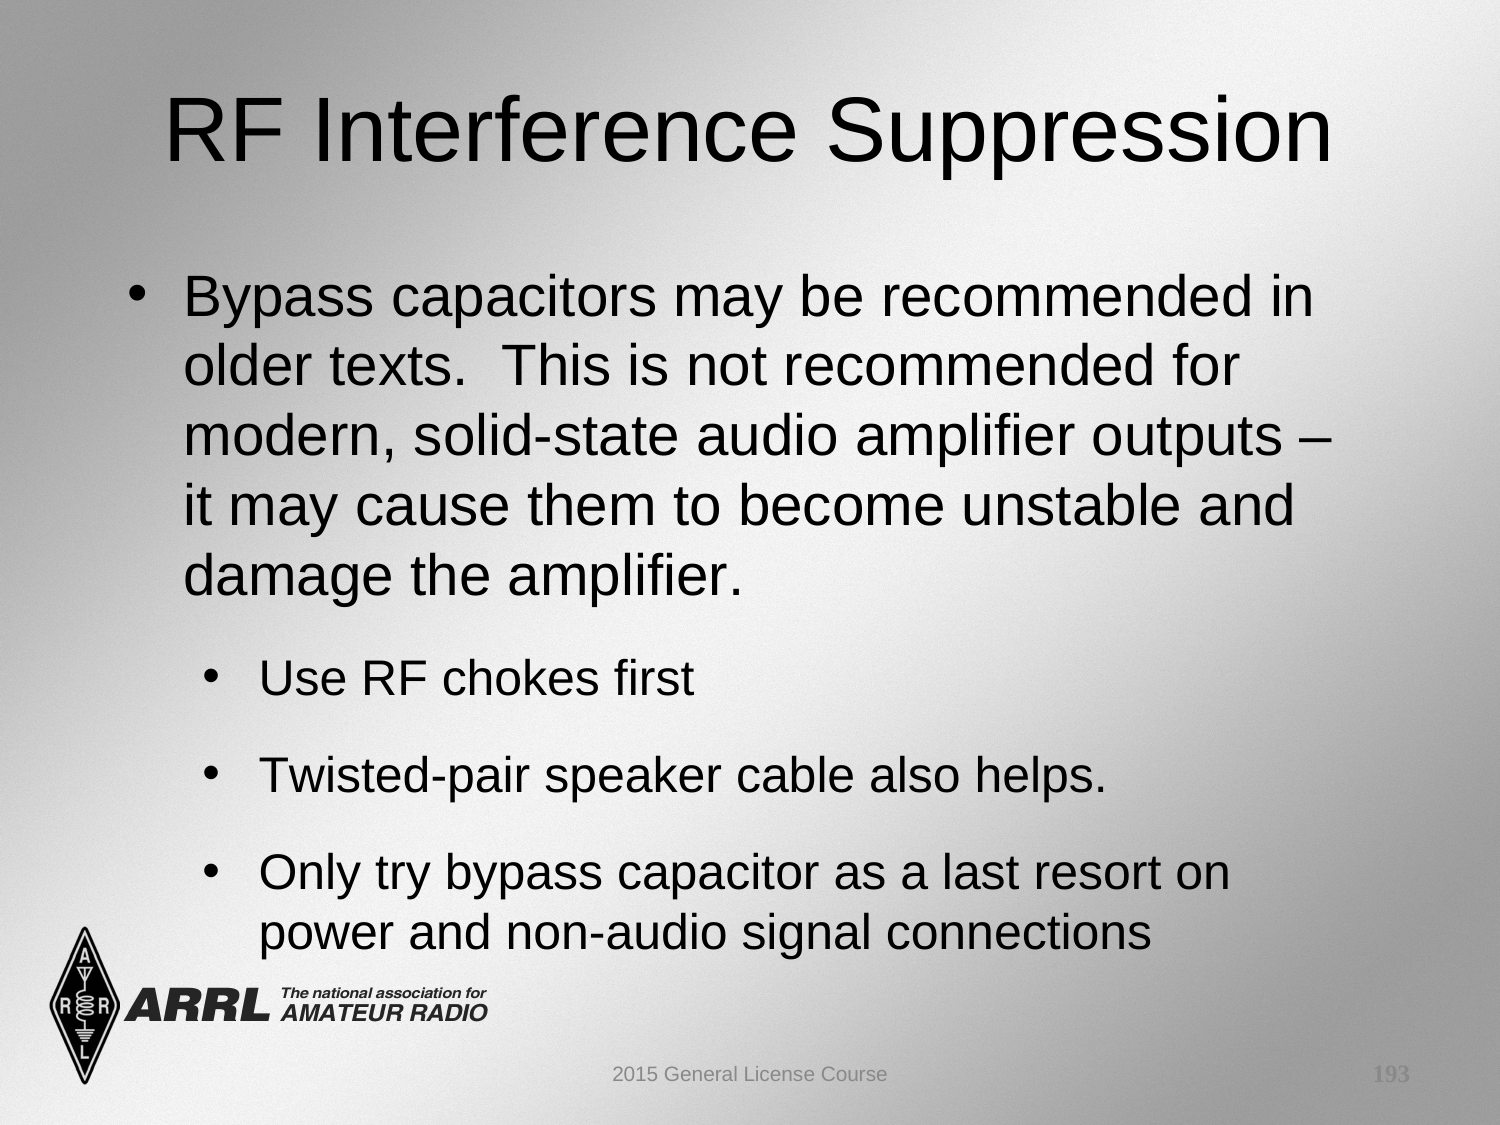

RF Interference Suppression
Bypass capacitors may be recommended in older texts. This is not recommended for modern, solid-state audio amplifier outputs – it may cause them to become unstable and damage the amplifier.
Use RF chokes first
Twisted-pair speaker cable also helps.
Only try bypass capacitor as a last resort on power and non-audio signal connections
2015 General License Course